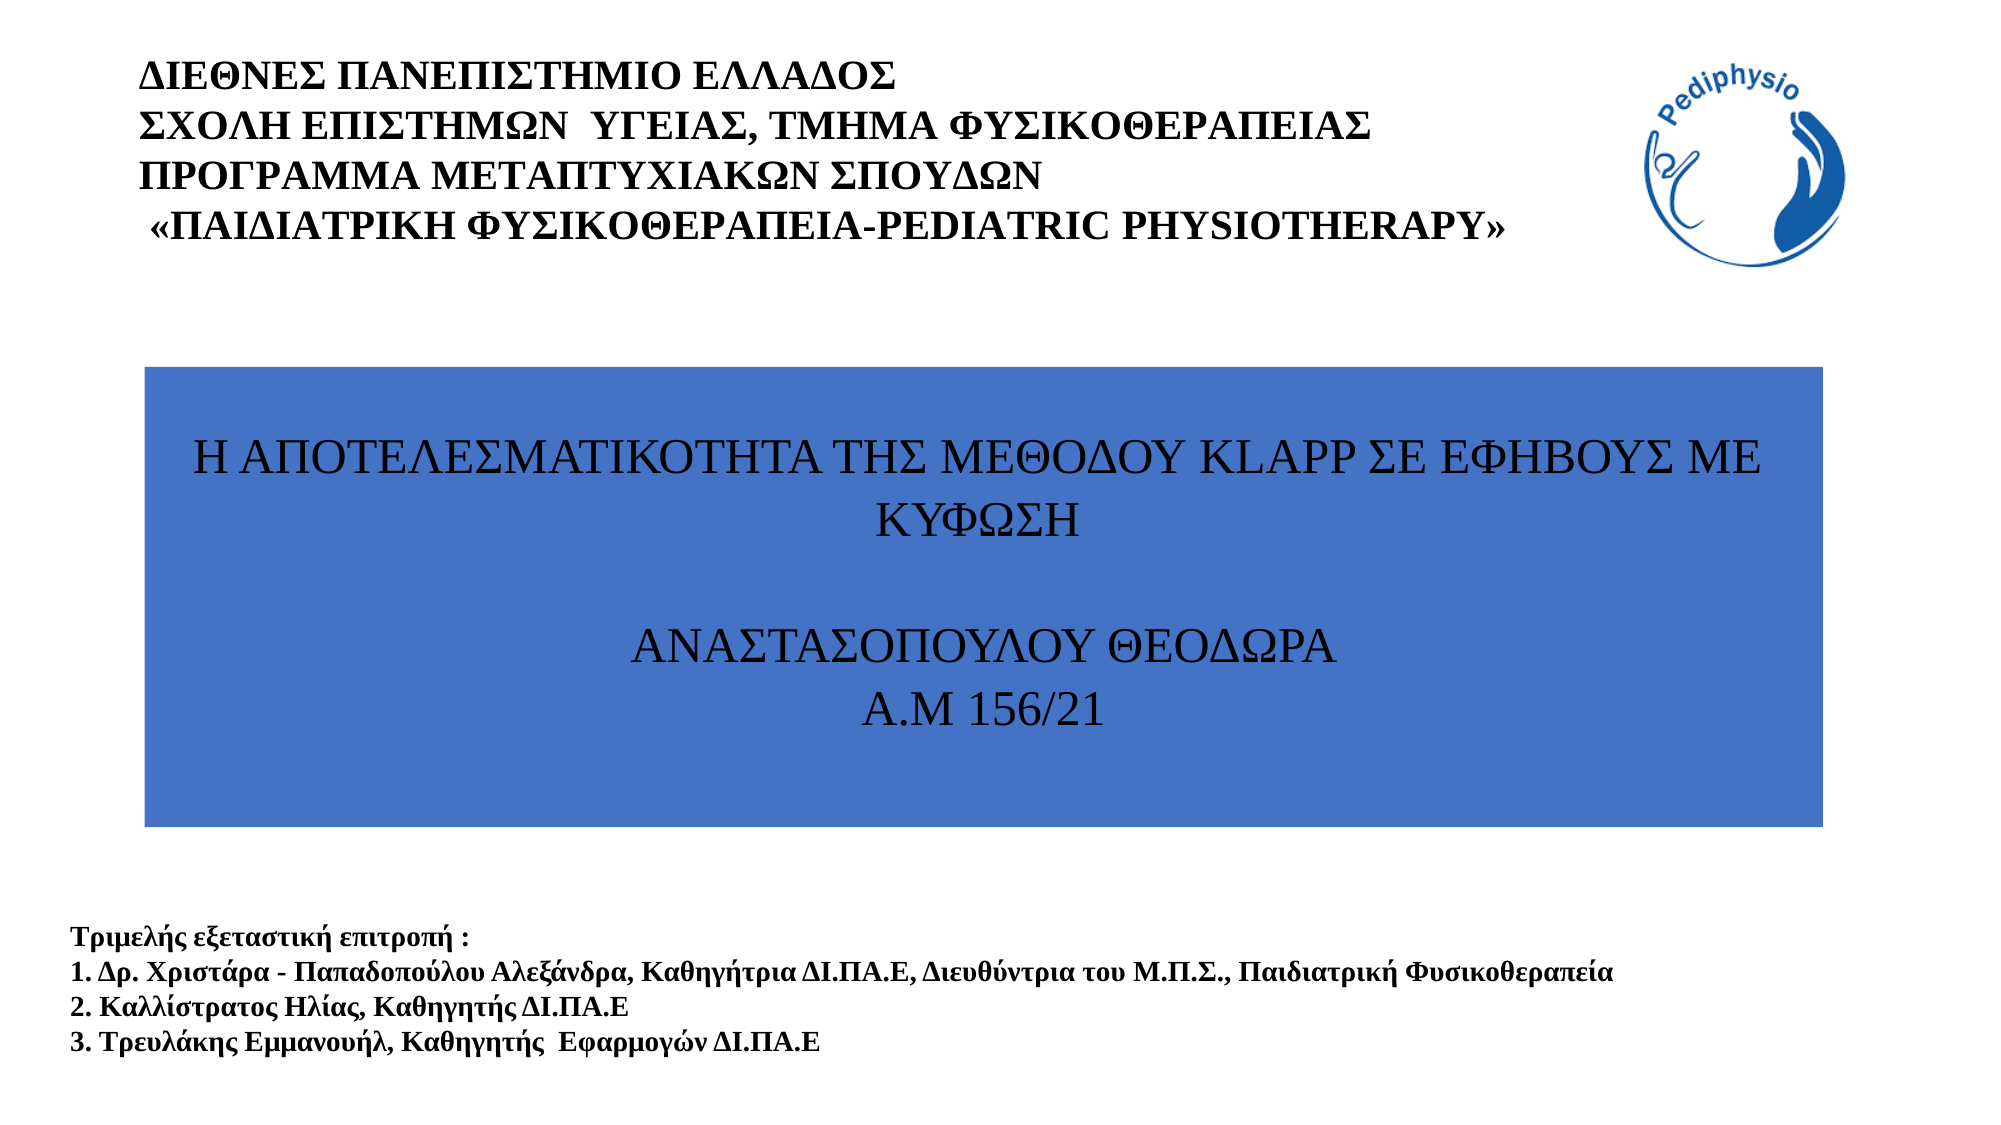

ΔΙΕΘΝΕΣ ΠΑΝΕΠΙΣΤΗΜΙΟ ΕΛΛΑΔΟΣ
ΣΧΟΛΗ ΕΠΙΣΤΗΜΩΝ ΥΓΕΙΑΣ, ΤΜΗΜΑ ΦΥΣΙΚΟΘΕΡΑΠΕΙΑΣ ΠΡΟΓΡΑΜΜΑ ΜΕΤΑΠΤΥΧΙΑΚΩΝ ΣΠΟΥΔΩΝ
 «ΠΑΙΔΙΑΤΡΙΚΗ ΦΥΣΙΚΟΘΕΡΑΠΕΙΑ-PEDIATRIC PHYSIOTHERAPY»
# Η ΑΠΟΤΕΛΕΣΜΑΤΙΚΟΤΗΤΑ ΤΗΣ ΜΕΘΟΔΟΥ KLAPP ΣΕ ΕΦΗΒΟΥΣ ΜΕ
ΚΥΦΩΣΗ
ΑΝΑΣΤΑΣΟΠΟΥΛΟΥ ΘΕΟΔΩΡΑ
Α.Μ 156/21
Τριμελής εξεταστική επιτροπή :
1. Δρ. Χριστάρα - Παπαδοπούλου Αλεξάνδρα, Καθηγήτρια ΔΙ.ΠΑ.Ε, Διευθύντρια του Μ.Π.Σ., Παιδιατρική Φυσικοθεραπεία
2. Καλλίστρατος Ηλίας, Καθηγητής ΔΙ.ΠΑ.Ε
3. Τρευλάκης Εμμανουήλ, Καθηγητής Εφαρμογών ΔΙ.ΠΑ.Ε